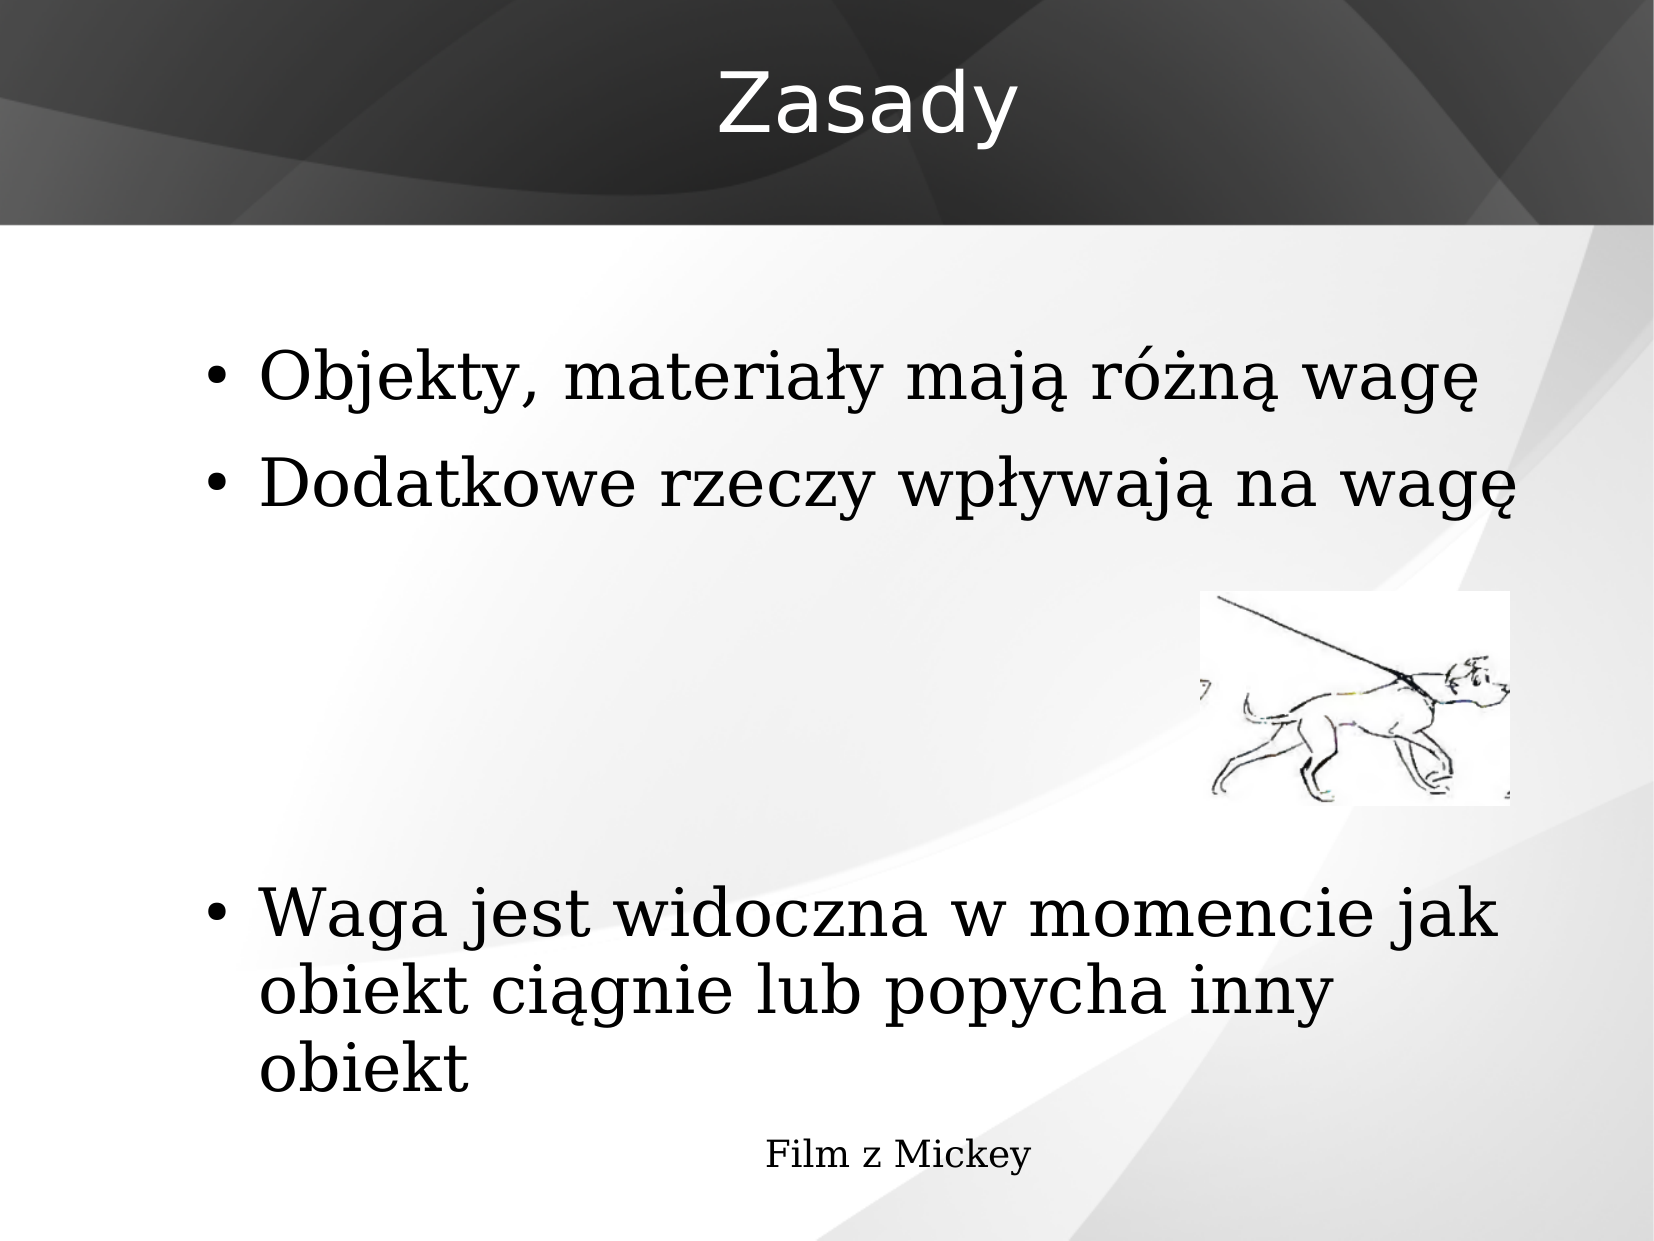

# Zasady
Objekty, materiały mają różną wagę
Dodatkowe rzeczy wpływają na wagę
Waga jest widoczna w momencie jak obiekt ciągnie lub popycha inny obiekt
Film z Mickey